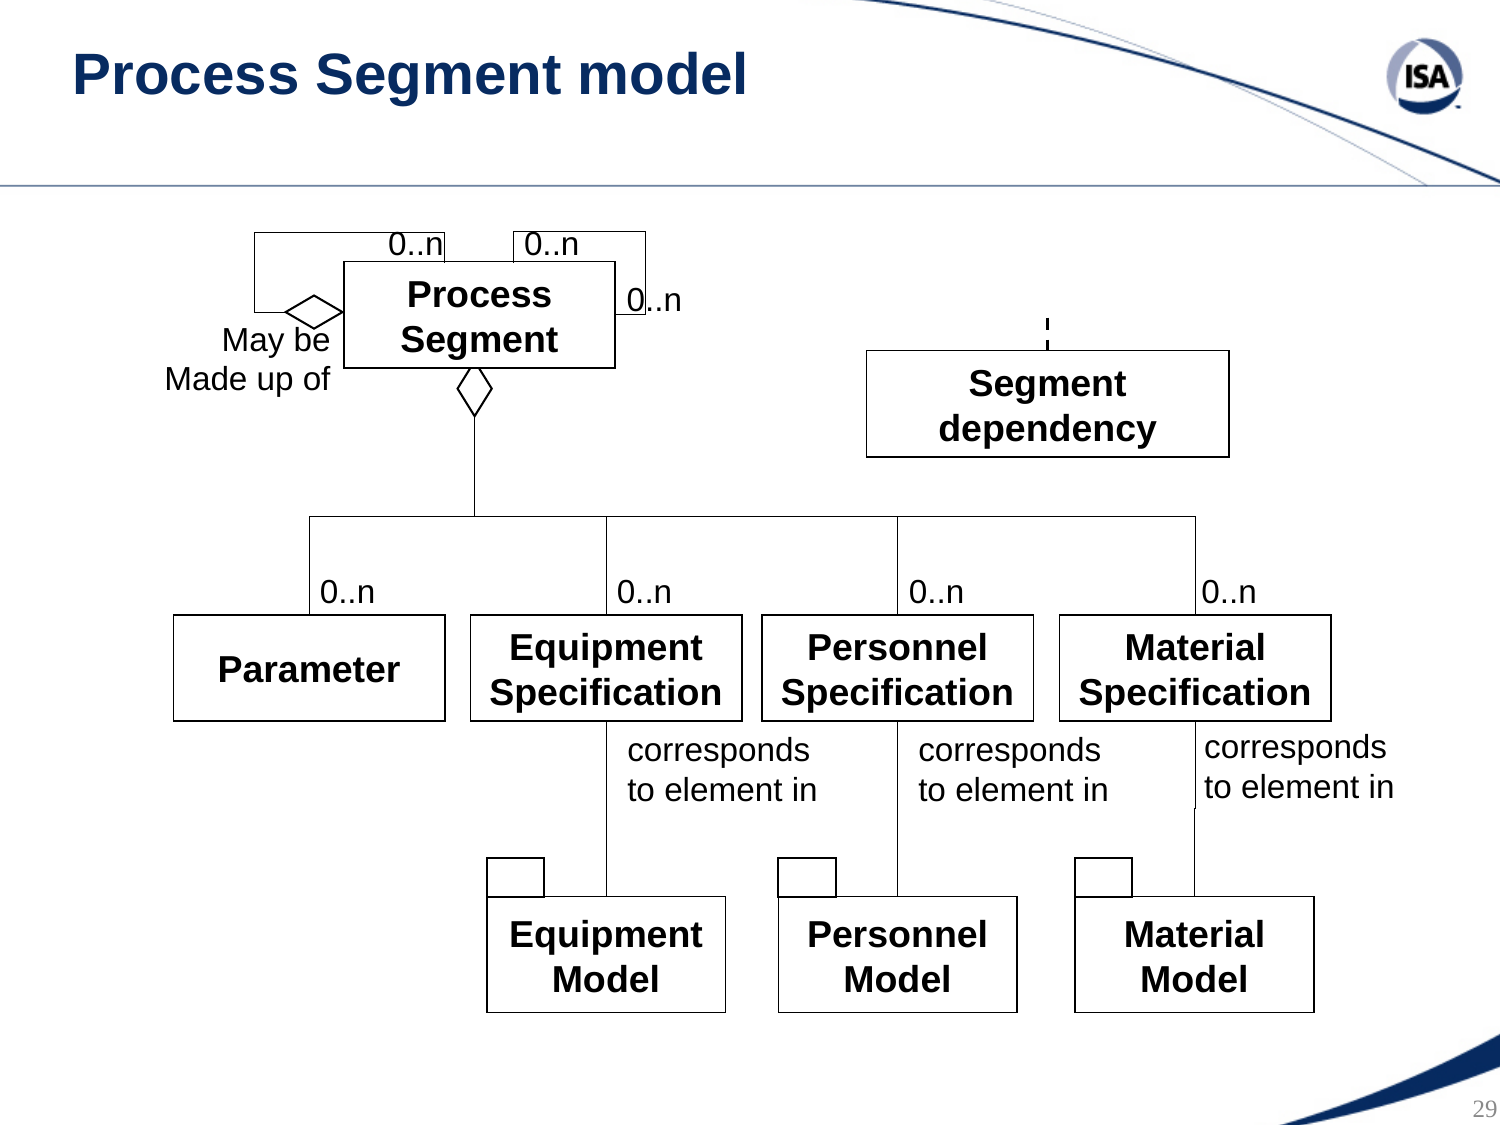

# Process Segment model
0..n
0..n
Process
Segment
0..n
May be
Made up of
Segment dependency
0..n
0..n
0..n
0..n
Parameter
Equipment
Specification
Personnel
Specification
Material
Specification
corresponds
to element in
corresponds
to element in
corresponds
to element in
Equipment
Model
Personnel
Model
Material
Model